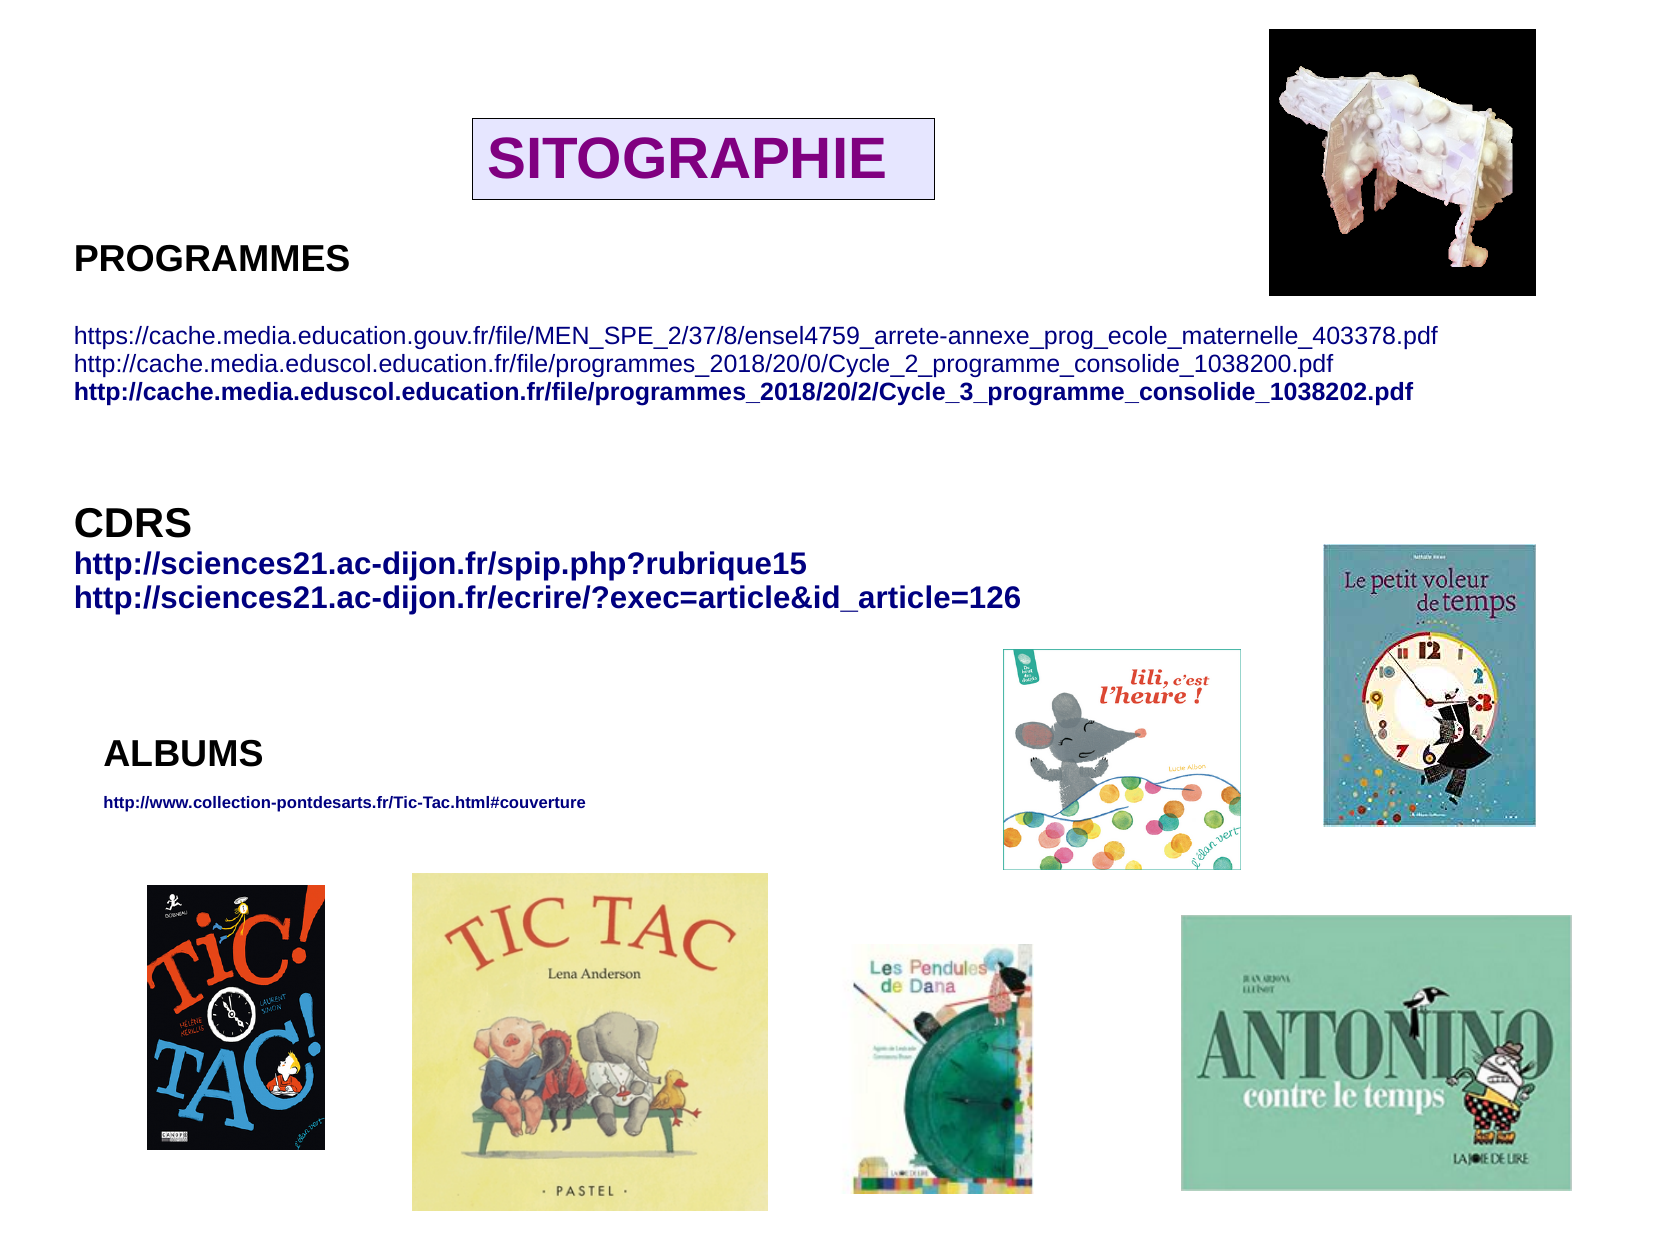

SITOGRAPHIE
PROGRAMMES
https://cache.media.education.gouv.fr/file/MEN_SPE_2/37/8/ensel4759_arrete-annexe_prog_ecole_maternelle_403378.pdf
http://cache.media.eduscol.education.fr/file/programmes_2018/20/0/Cycle_2_programme_consolide_1038200.pdf
http://cache.media.eduscol.education.fr/file/programmes_2018/20/2/Cycle_3_programme_consolide_1038202.pdf
CDRS
http://sciences21.ac-dijon.fr/spip.php?rubrique15
http://sciences21.ac-dijon.fr/ecrire/?exec=article&id_article=126
ALBUMS
http://www.collection-pontdesarts.fr/Tic-Tac.html#couverture